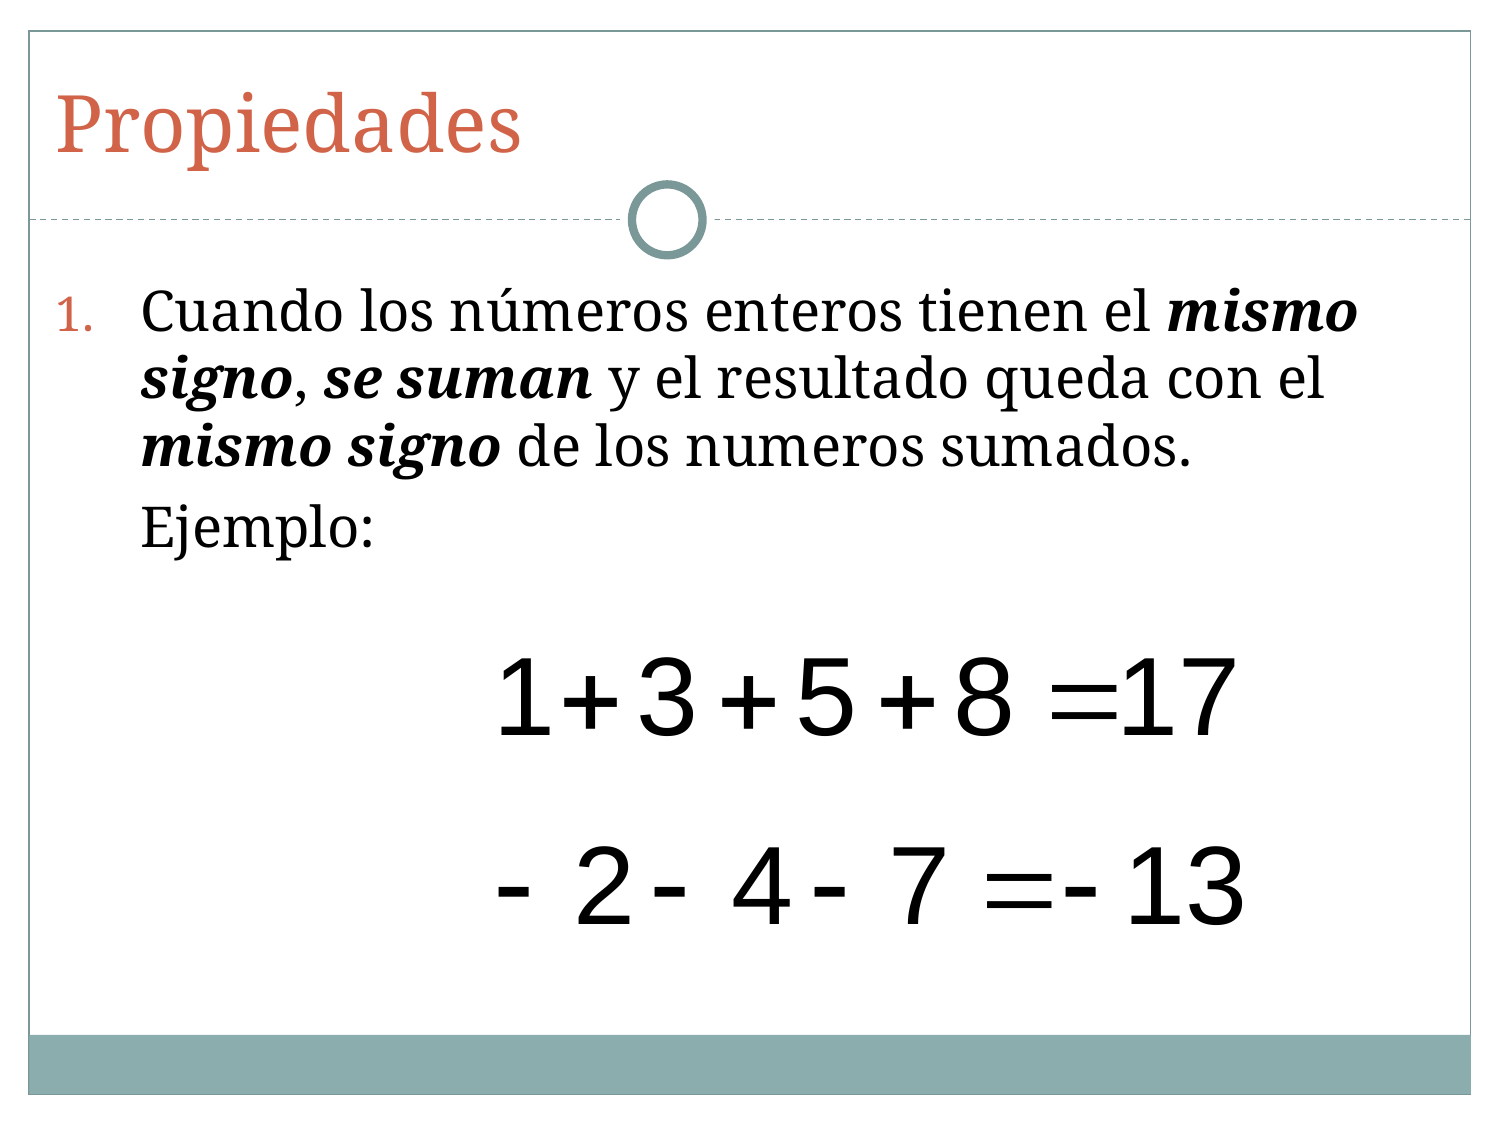

# Cuando los números enteros tienen el mismo signo, se suman y el resultado queda con el mismo signo de los numeros sumados.
	Ejemplo: